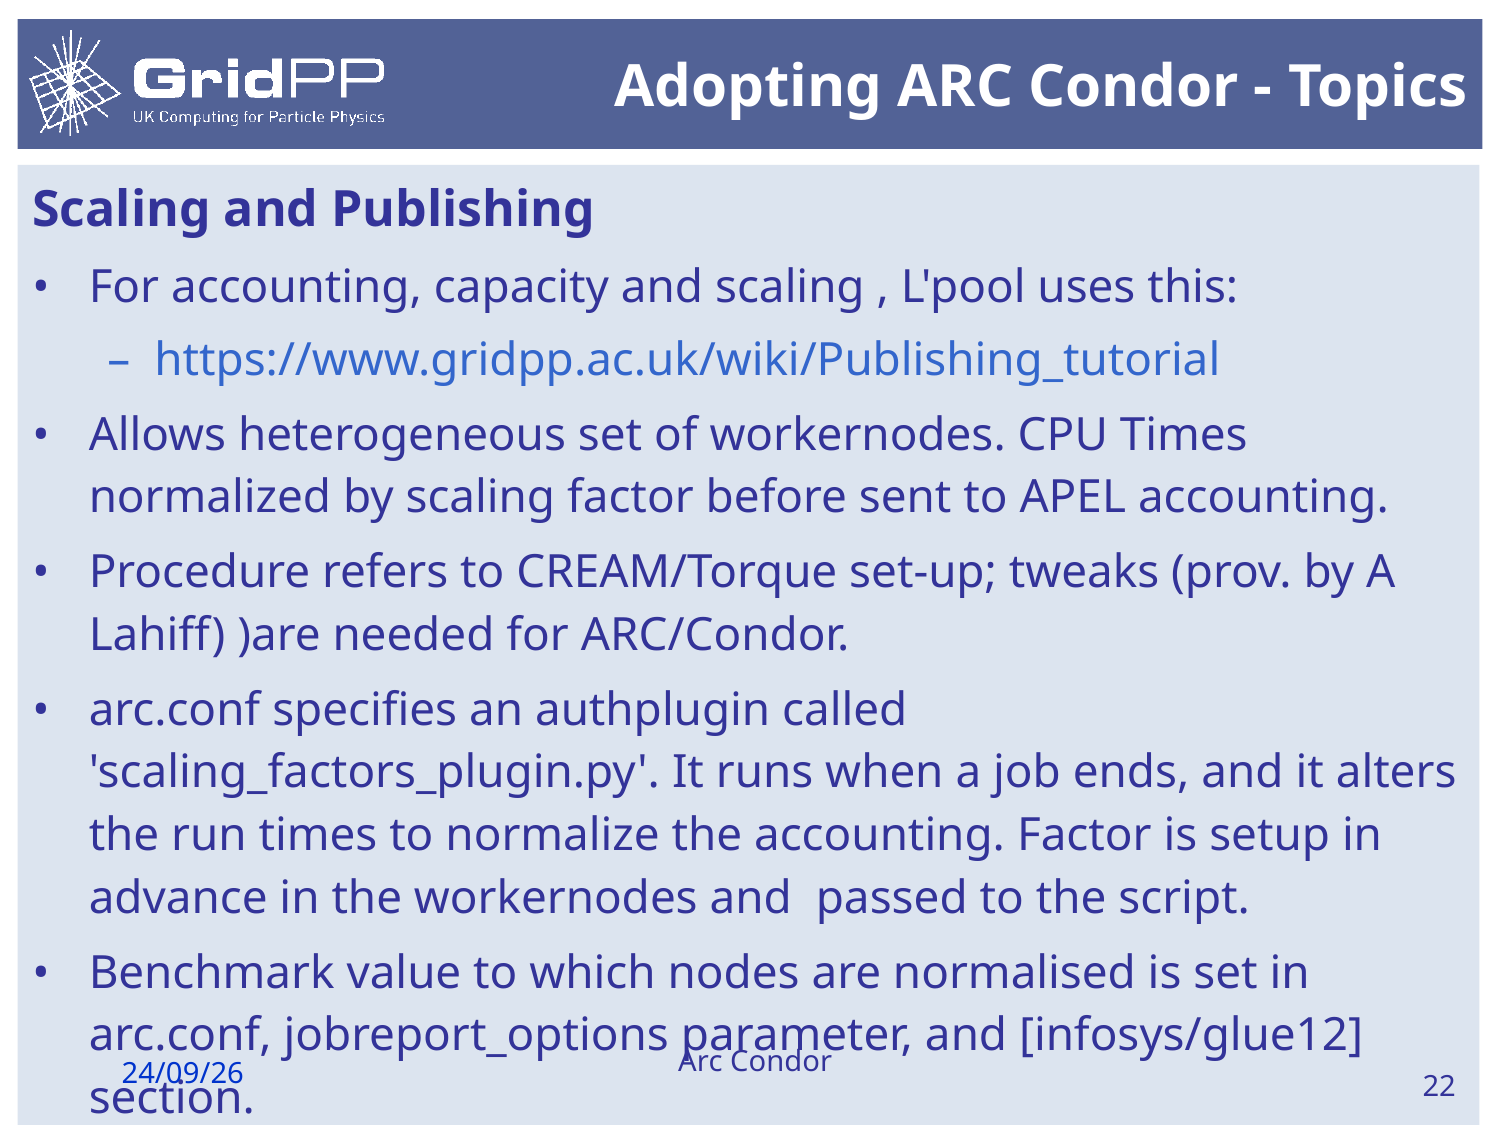

# Adopting ARC Condor - Topics
Scaling and Publishing
For accounting, capacity and scaling , L'pool uses this:
https://www.gridpp.ac.uk/wiki/Publishing_tutorial
Allows heterogeneous set of workernodes. CPU Times normalized by scaling factor before sent to APEL accounting.
Procedure refers to CREAM/Torque set-up; tweaks (prov. by A Lahiff) )are needed for ARC/Condor.
arc.conf specifies an authplugin called 'scaling_factors_plugin.py'. It runs when a job ends, and it alters the run times to normalize the accounting. Factor is setup in advance in the workernodes and passed to the script.
Benchmark value to which nodes are normalised is set in arc.conf, jobreport_options parameter, and [infosys/glue12] section.
Arc Condor